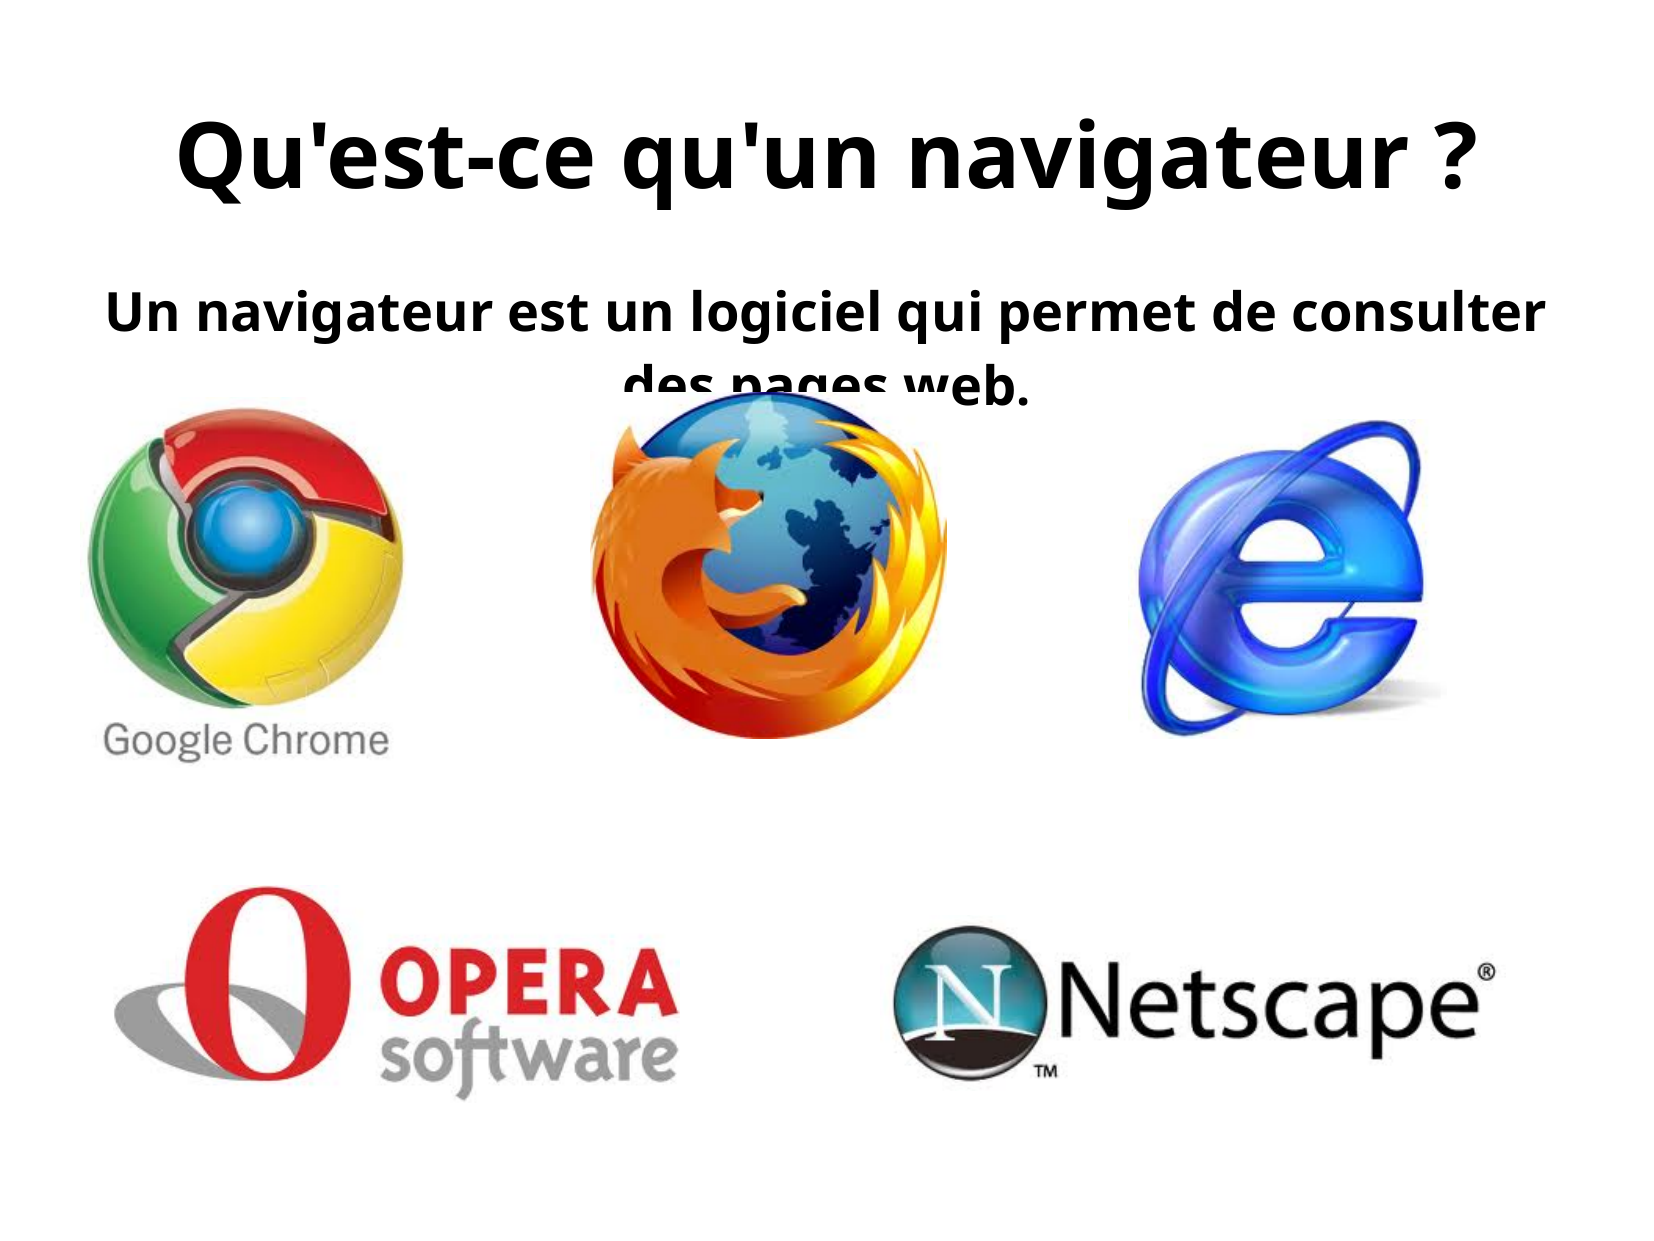

# Qu'est-ce qu'un navigateur ?
Un navigateur est un logiciel qui permet de consulter des pages web.